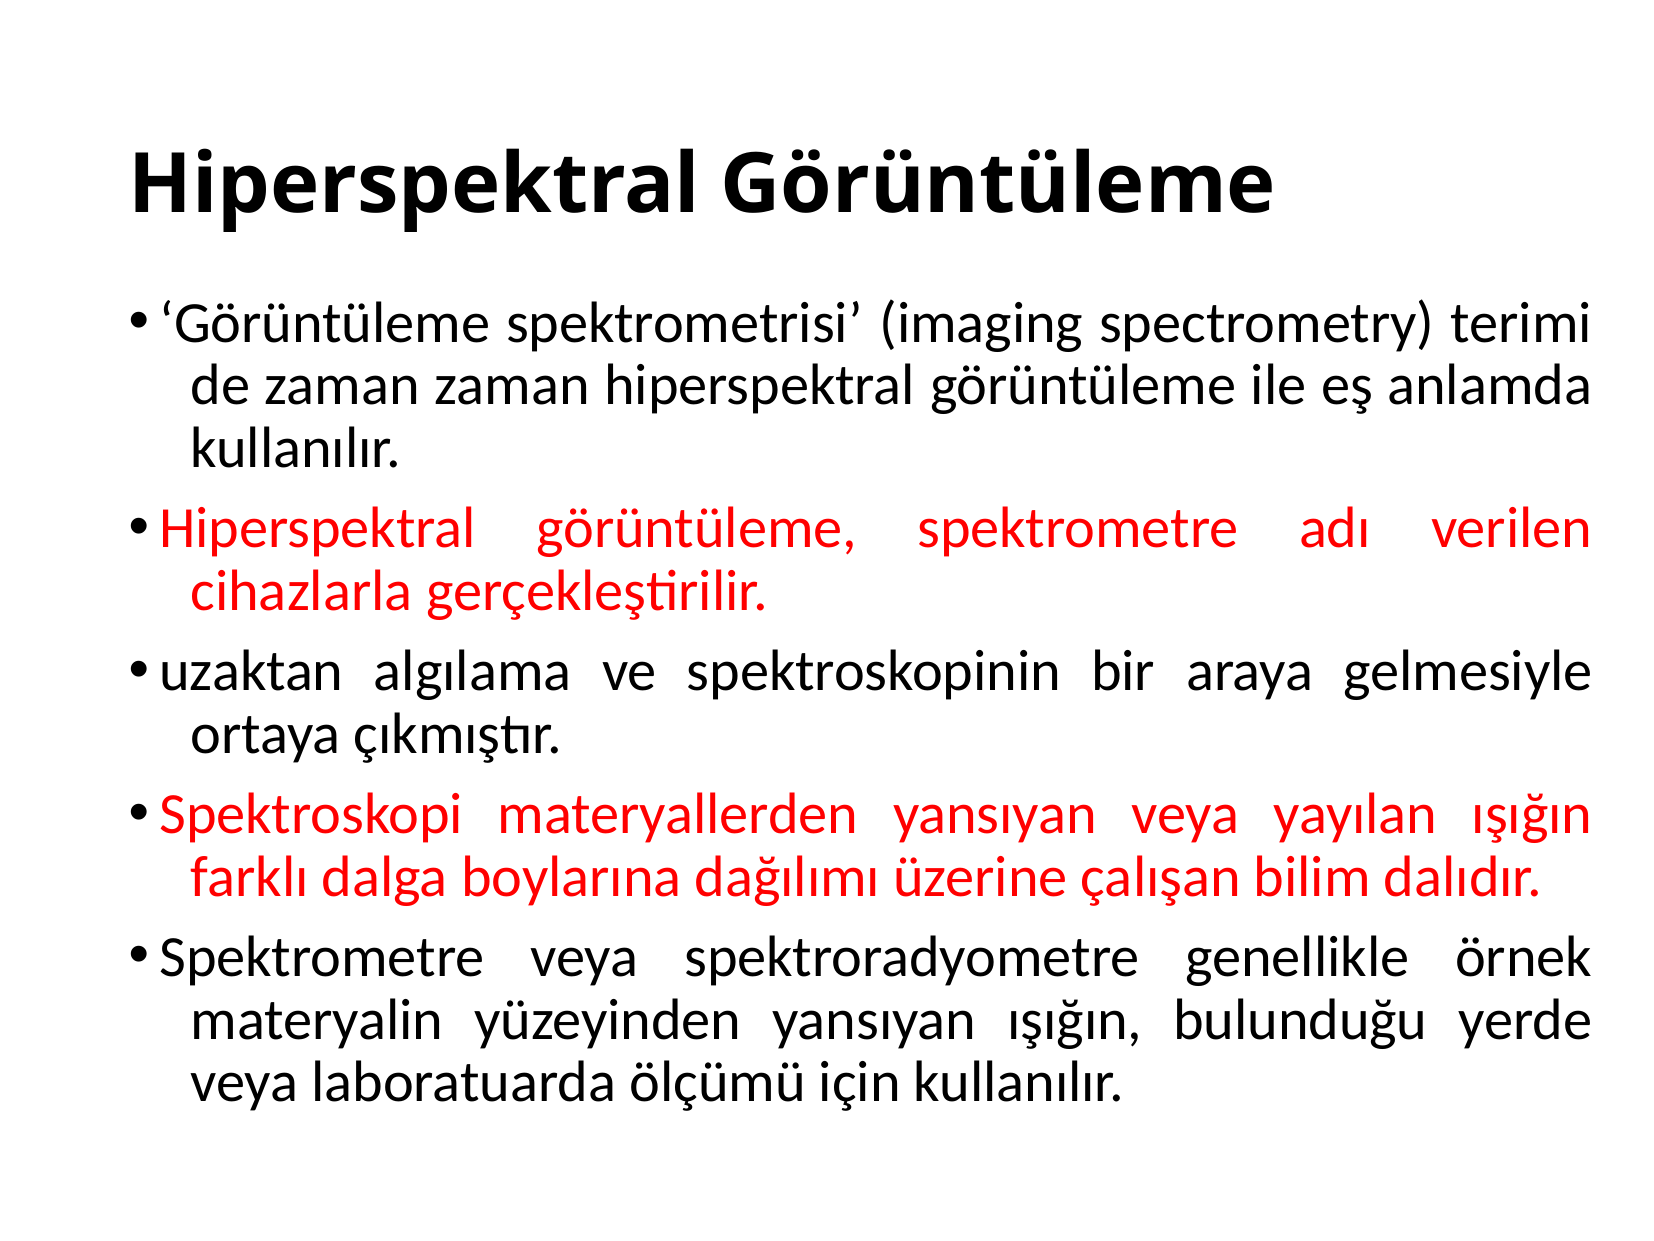

# Hiperspektral Görüntüleme
‘Görüntüleme spektrometrisi’ (imaging spectrometry) terimi de zaman zaman hiperspektral görüntüleme ile eş anlamda kullanılır.
Hiperspektral görüntüleme, spektrometre adı verilen cihazlarla gerçekleştirilir.
uzaktan algılama ve spektroskopinin bir araya gelmesiyle ortaya çıkmıştır.
Spektroskopi materyallerden yansıyan veya yayılan ışığın farklı dalga boylarına dağılımı üzerine çalışan bilim dalıdır.
Spektrometre veya spektroradyometre genellikle örnek materyalin yüzeyinden yansıyan ışığın, bulunduğu yerde veya laboratuarda ölçümü için kullanılır.